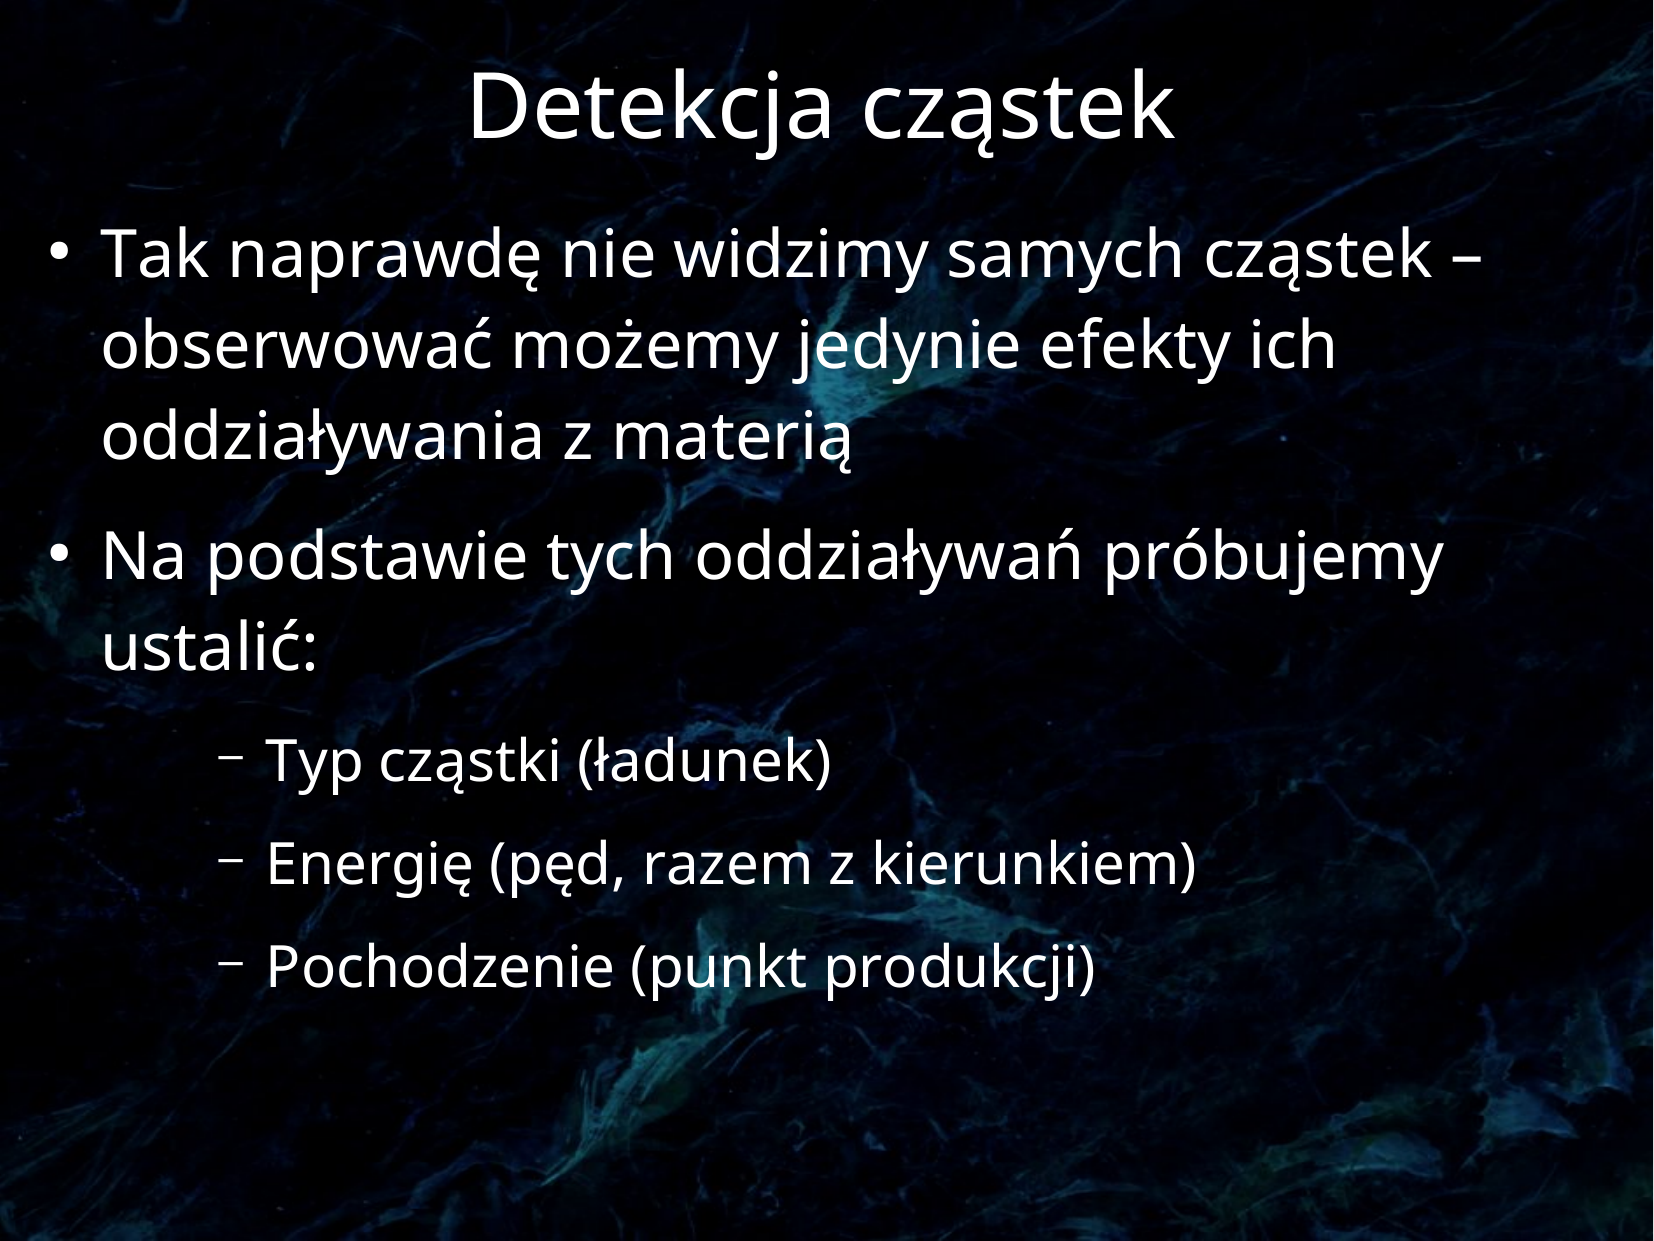

# Detekcja cząstek
Tak naprawdę nie widzimy samych cząstek – obserwować możemy jedynie efekty ich oddziaływania z materią
Na podstawie tych oddziaływań próbujemy ustalić:
Typ cząstki (ładunek)
Energię (pęd, razem z kierunkiem)
Pochodzenie (punkt produkcji)